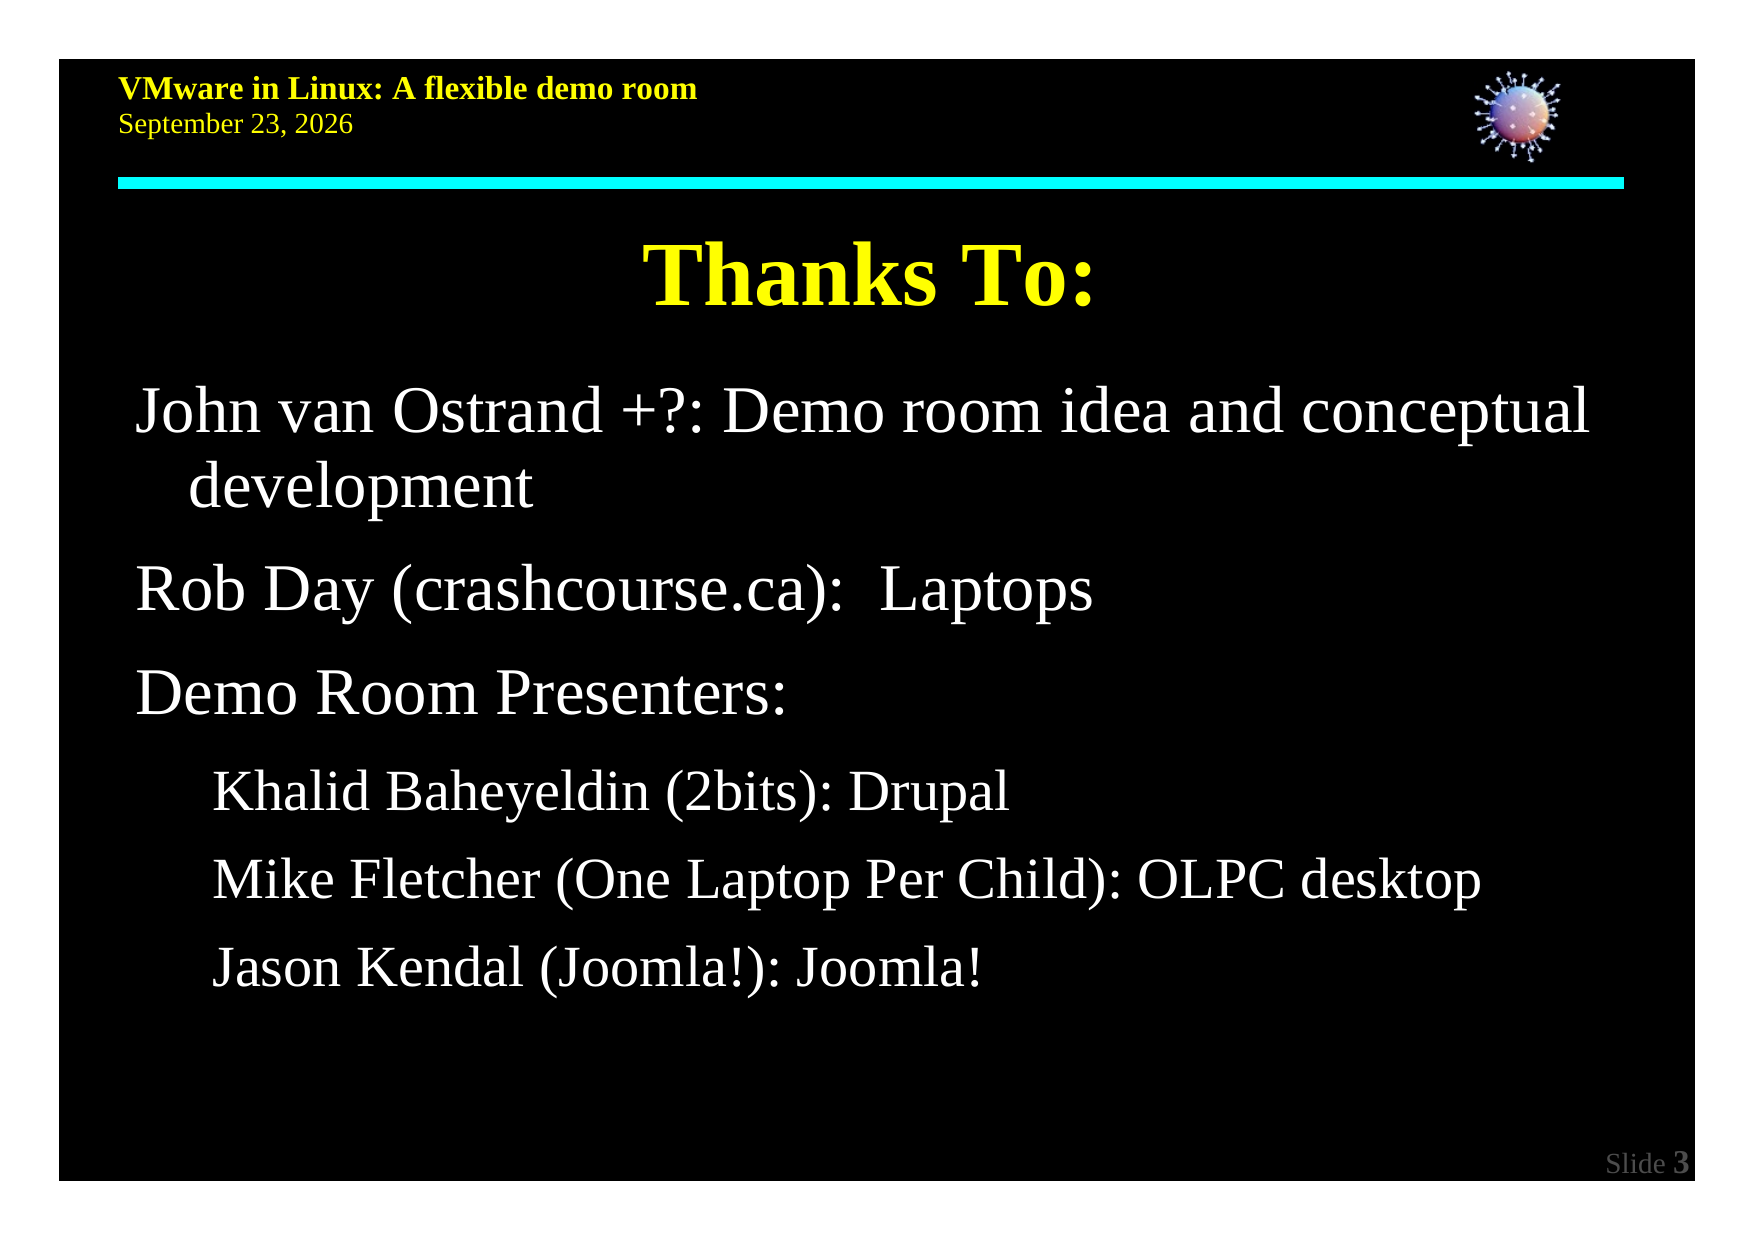

# Thanks To:
John van Ostrand +?: Demo room idea and conceptual development
Rob Day (crashcourse.ca): Laptops
Demo Room Presenters:
Khalid Baheyeldin (2bits): Drupal
Mike Fletcher (One Laptop Per Child): OLPC desktop
Jason Kendal (Joomla!): Joomla!